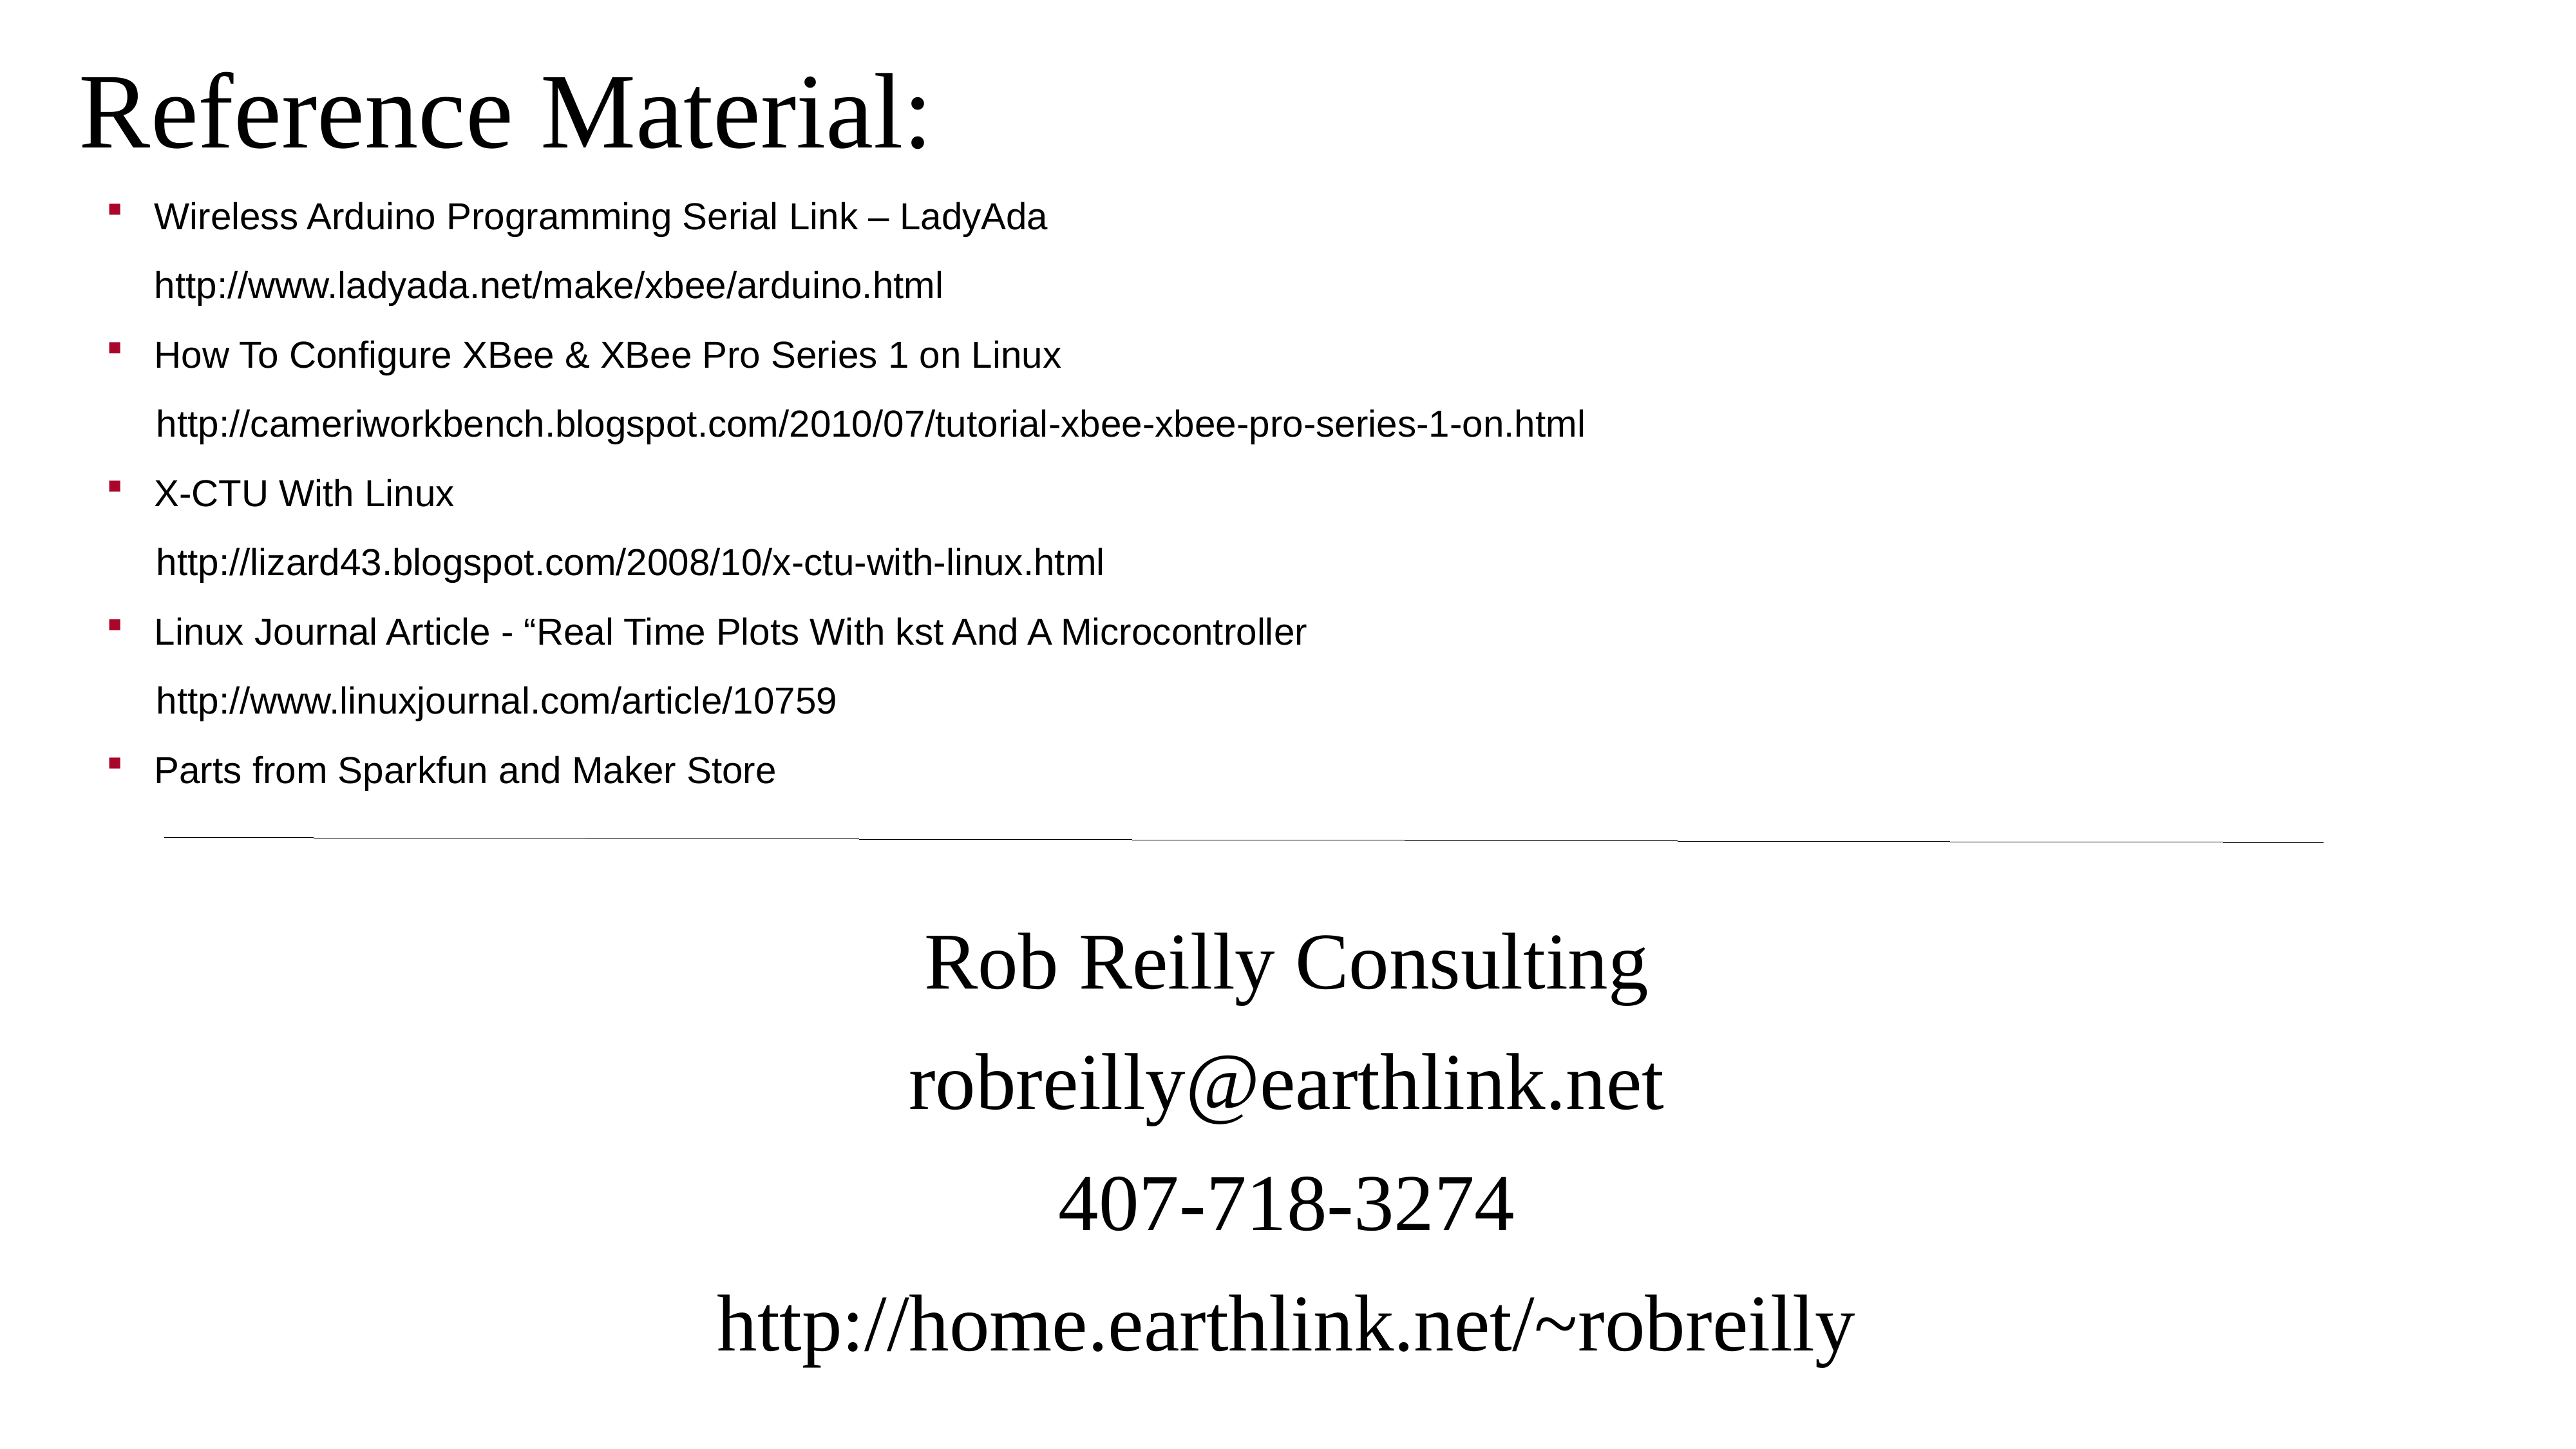

# Reference Material:
Wireless Arduino Programming Serial Link – LadyAda
http://www.ladyada.net/make/xbee/arduino.html
How To Configure XBee & XBee Pro Series 1 on Linux
 http://cameriworkbench.blogspot.com/2010/07/tutorial-xbee-xbee-pro-series-1-on.html
X-CTU With Linux
 http://lizard43.blogspot.com/2008/10/x-ctu-with-linux.html
Linux Journal Article - “Real Time Plots With kst And A Microcontroller
 http://www.linuxjournal.com/article/10759
Parts from Sparkfun and Maker Store
Rob Reilly Consulting
robreilly@earthlink.net
407-718-3274
http://home.earthlink.net/~robreilly